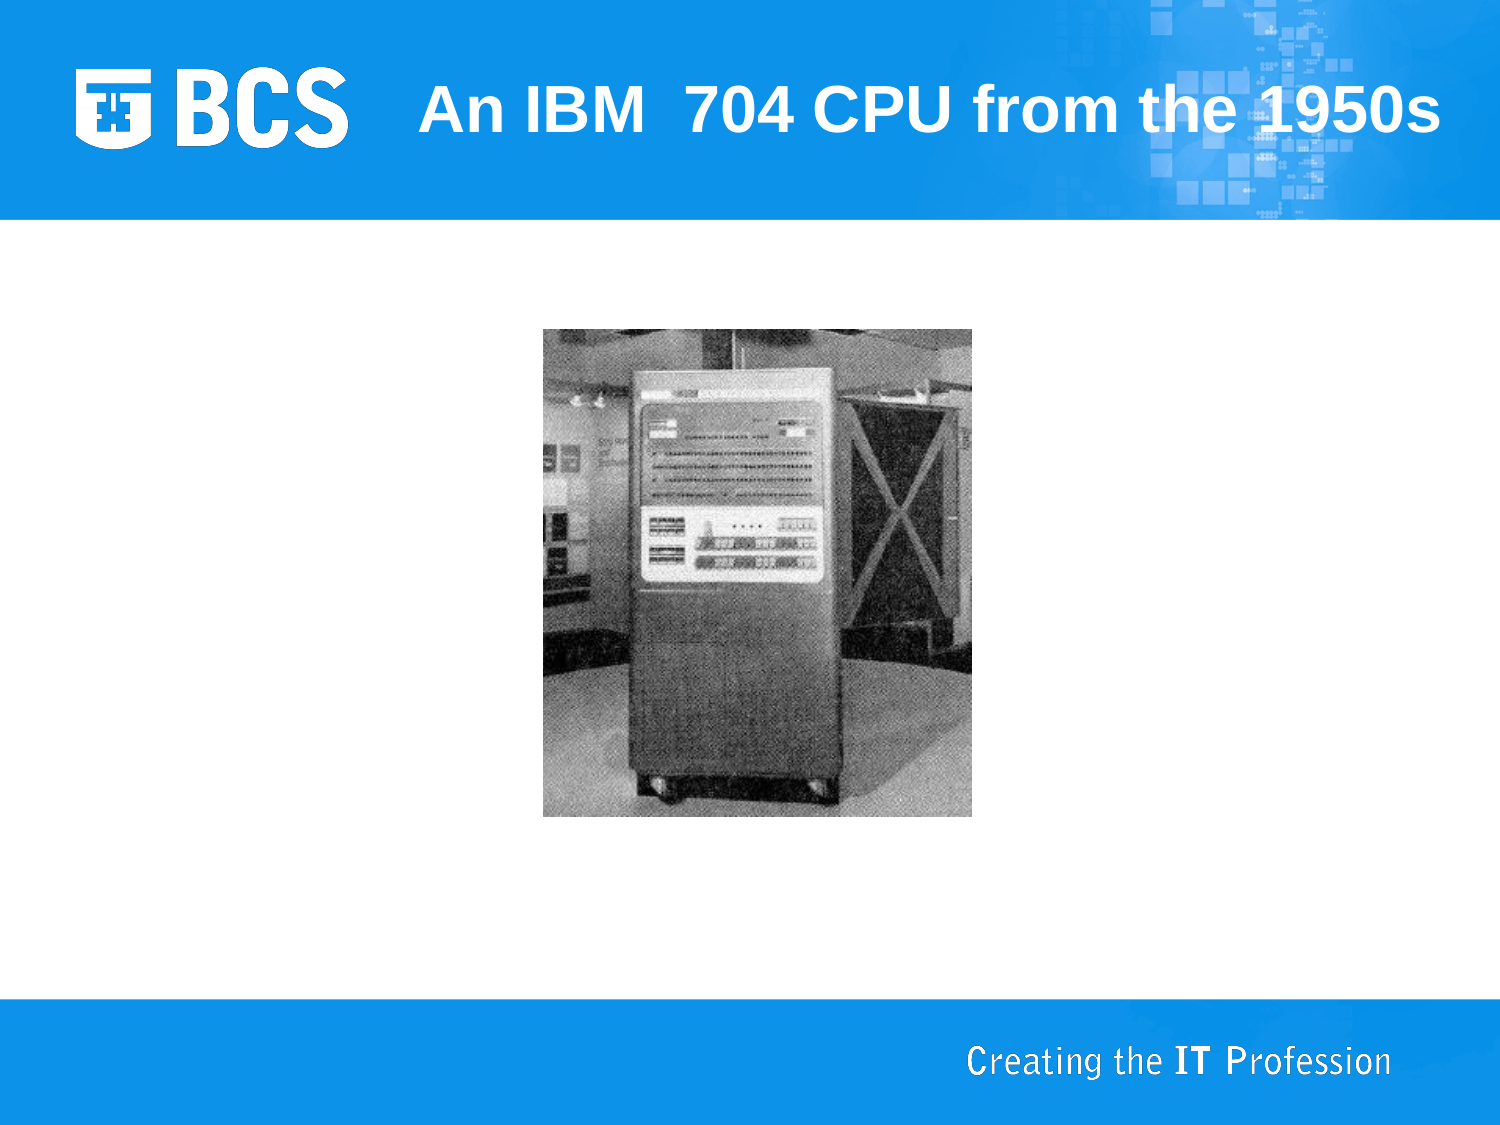

# An IBM 704 CPU from the 1950s